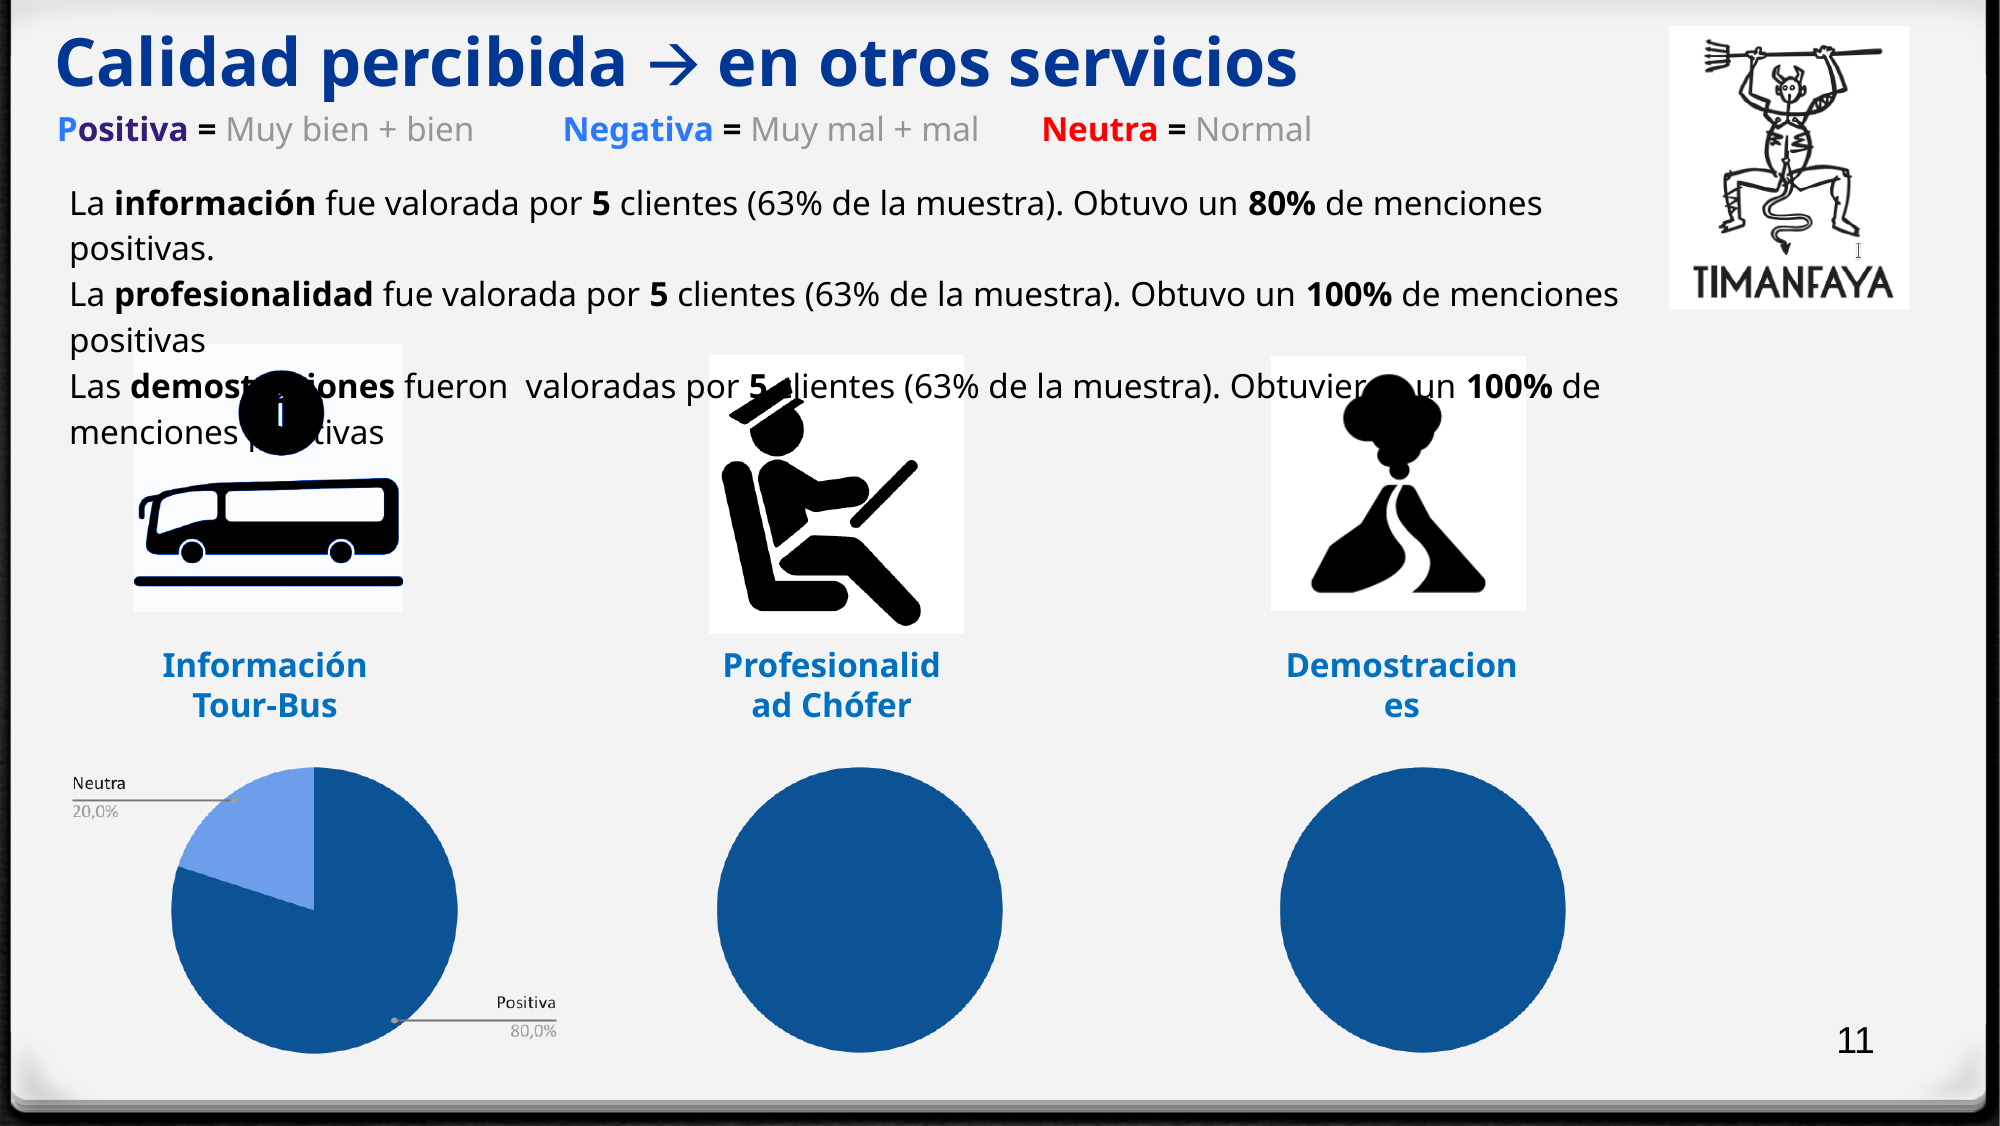

Calidad percibida 🡪 en otros servicios
Positiva = Muy bien + bien Negativa = Muy mal + mal Neutra = Normal
La información fue valorada por 5 clientes (63% de la muestra). Obtuvo un 80% de menciones positivas.
La profesionalidad fue valorada por 5 clientes (63% de la muestra). Obtuvo un 100% de menciones positivas
Las demostraciones fueron valoradas por 5 clientes (63% de la muestra). Obtuvieron un 100% de menciones positivas
Información Tour-Bus
Profesionalidad Chófer
Demostraciones